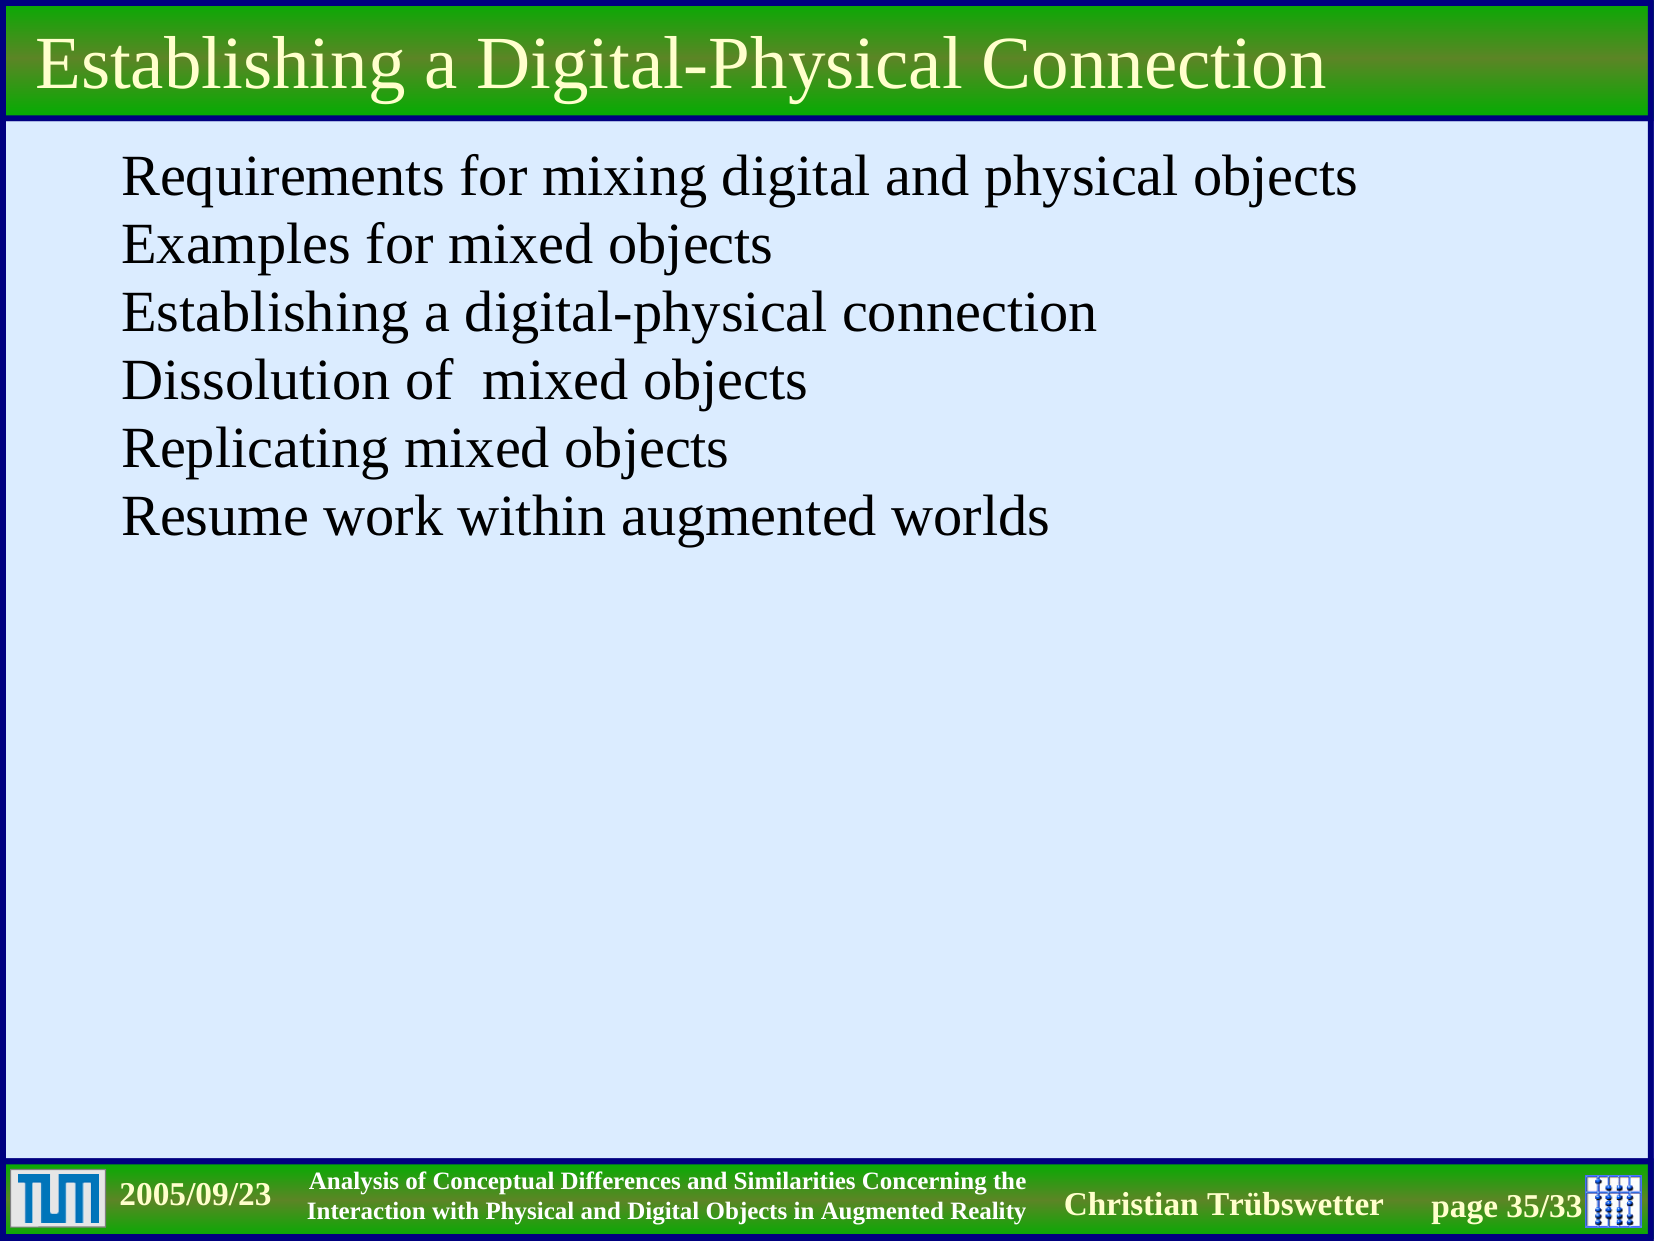

# Establishing a Digital-Physical Connection
Requirements for mixing digital and physical objects
Examples for mixed objects
Establishing a digital-physical connection
Dissolution of mixed objects
Replicating mixed objects
Resume work within augmented worlds